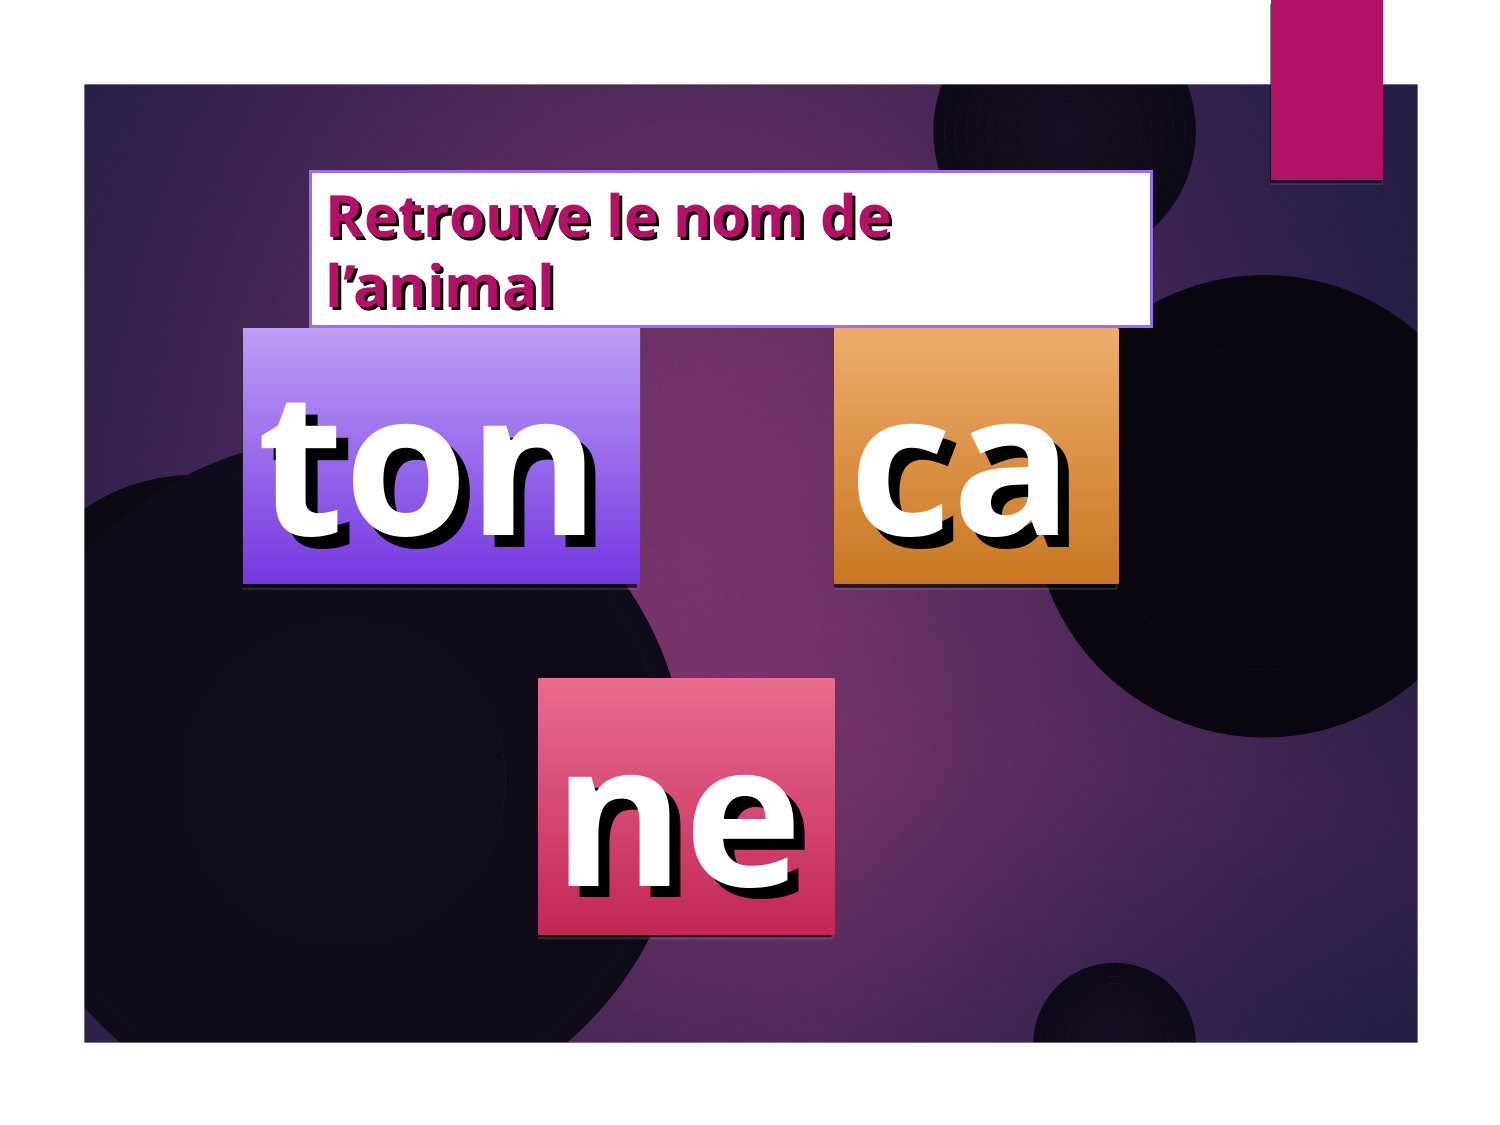

Retrouve le nom de l’animal
ton
ca
ne